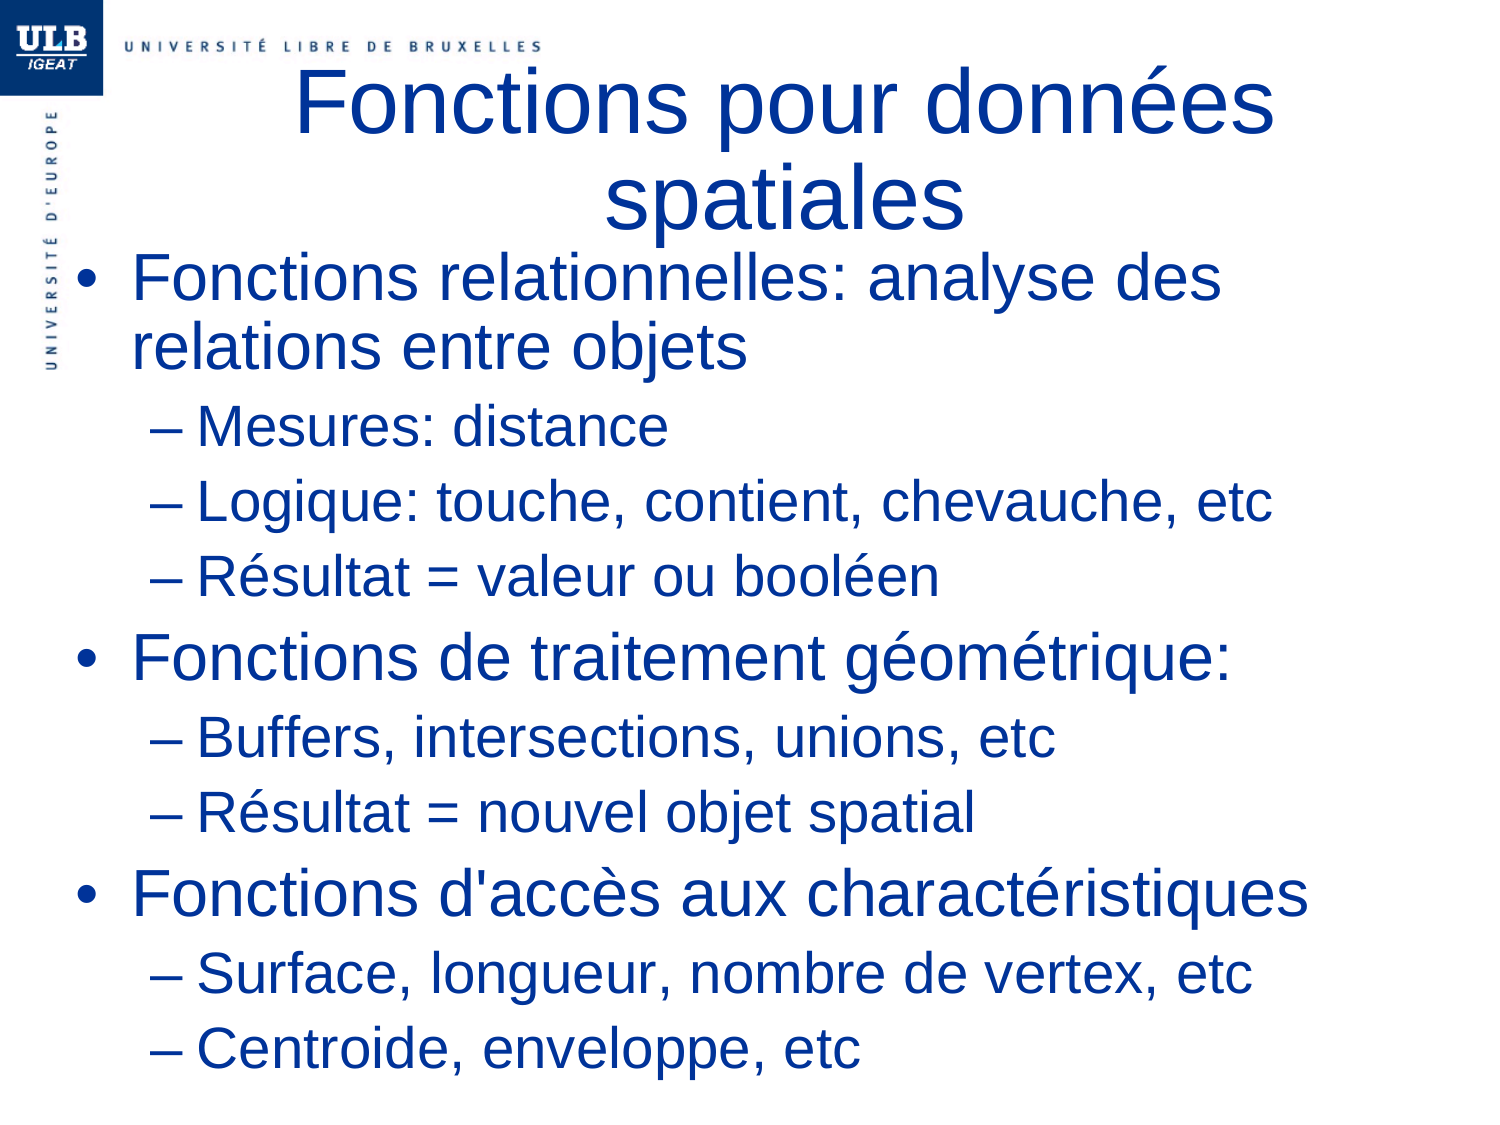

# Fonctions pour données spatiales
Fonctions relationnelles: analyse des relations entre objets
Mesures: distance
Logique: touche, contient, chevauche, etc
Résultat = valeur ou booléen
Fonctions de traitement géométrique:
Buffers, intersections, unions, etc
Résultat = nouvel objet spatial
Fonctions d'accès aux charactéristiques
Surface, longueur, nombre de vertex, etc
Centroide, enveloppe, etc